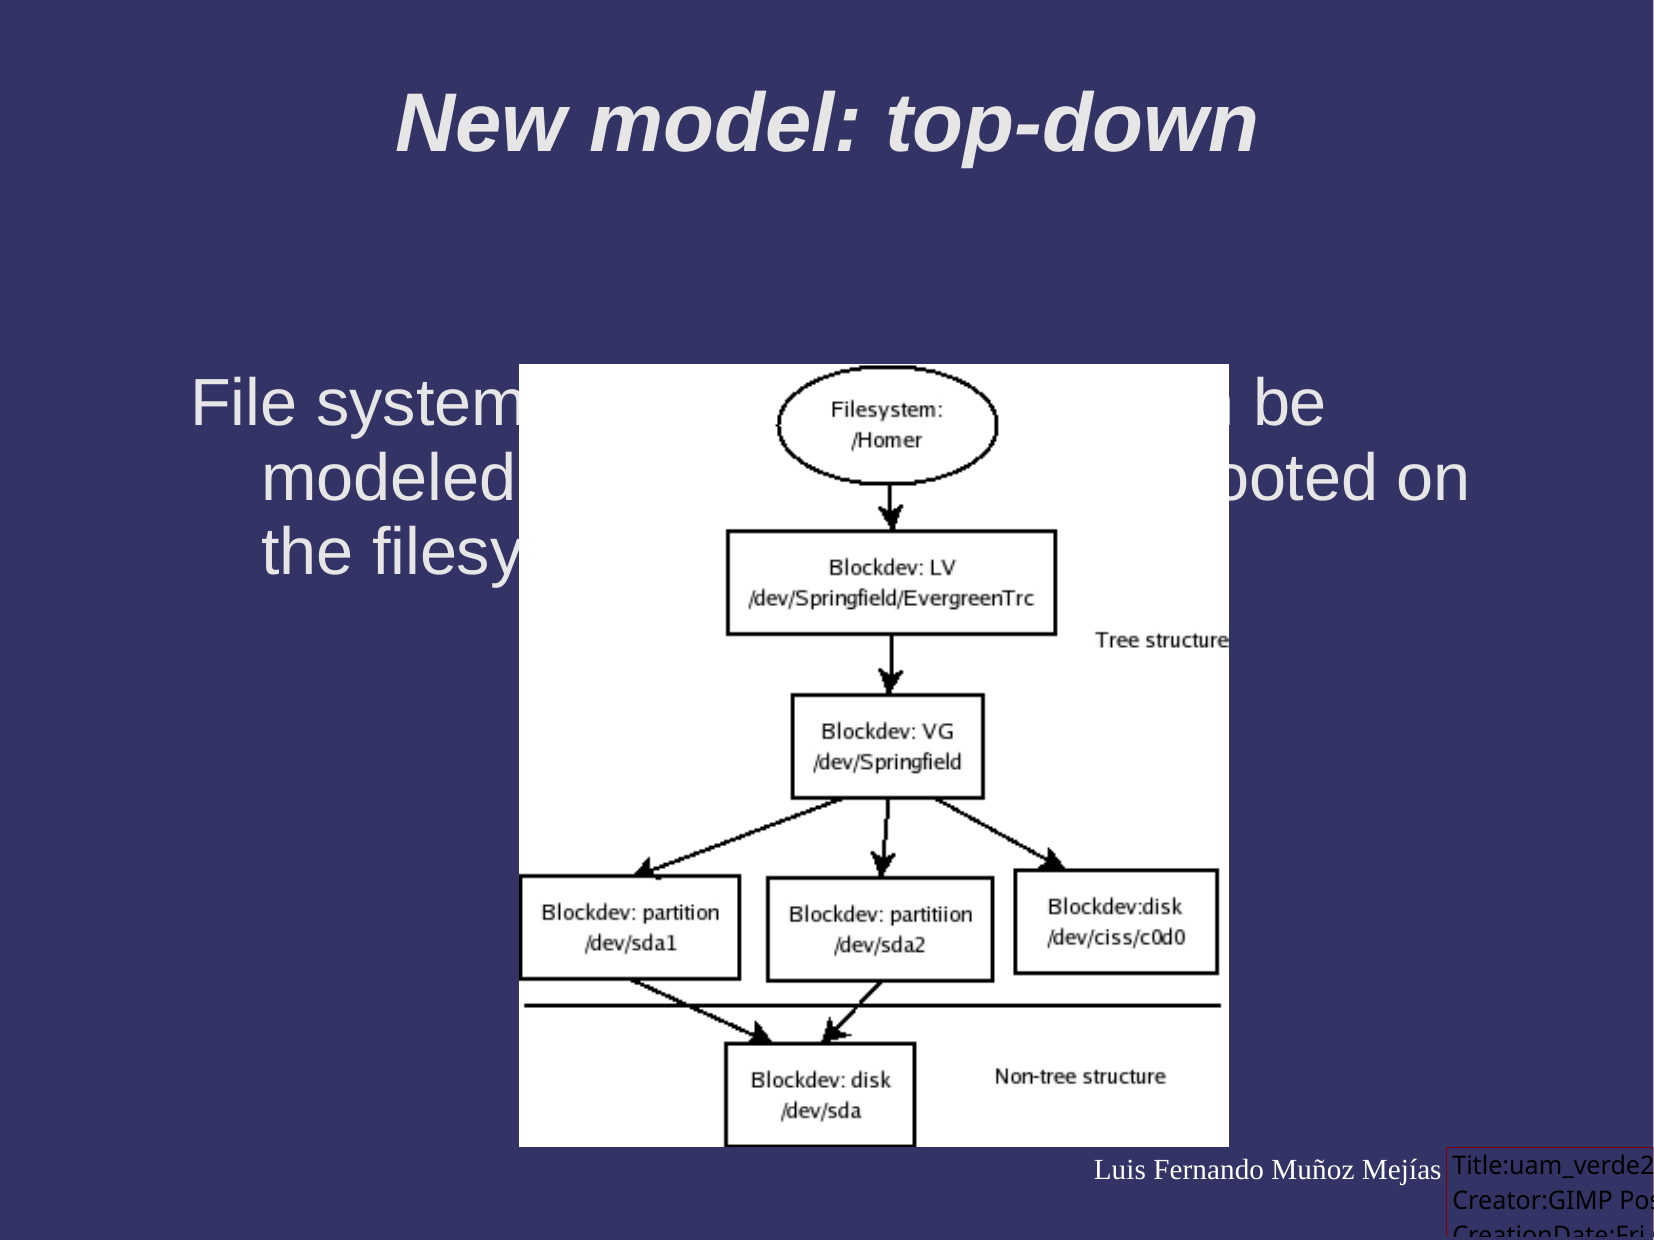

# New model: top-down
File systems and block devices can be modeled as tree-like structures rooted on the filesystem
Luis Fernando Muñoz Mejías